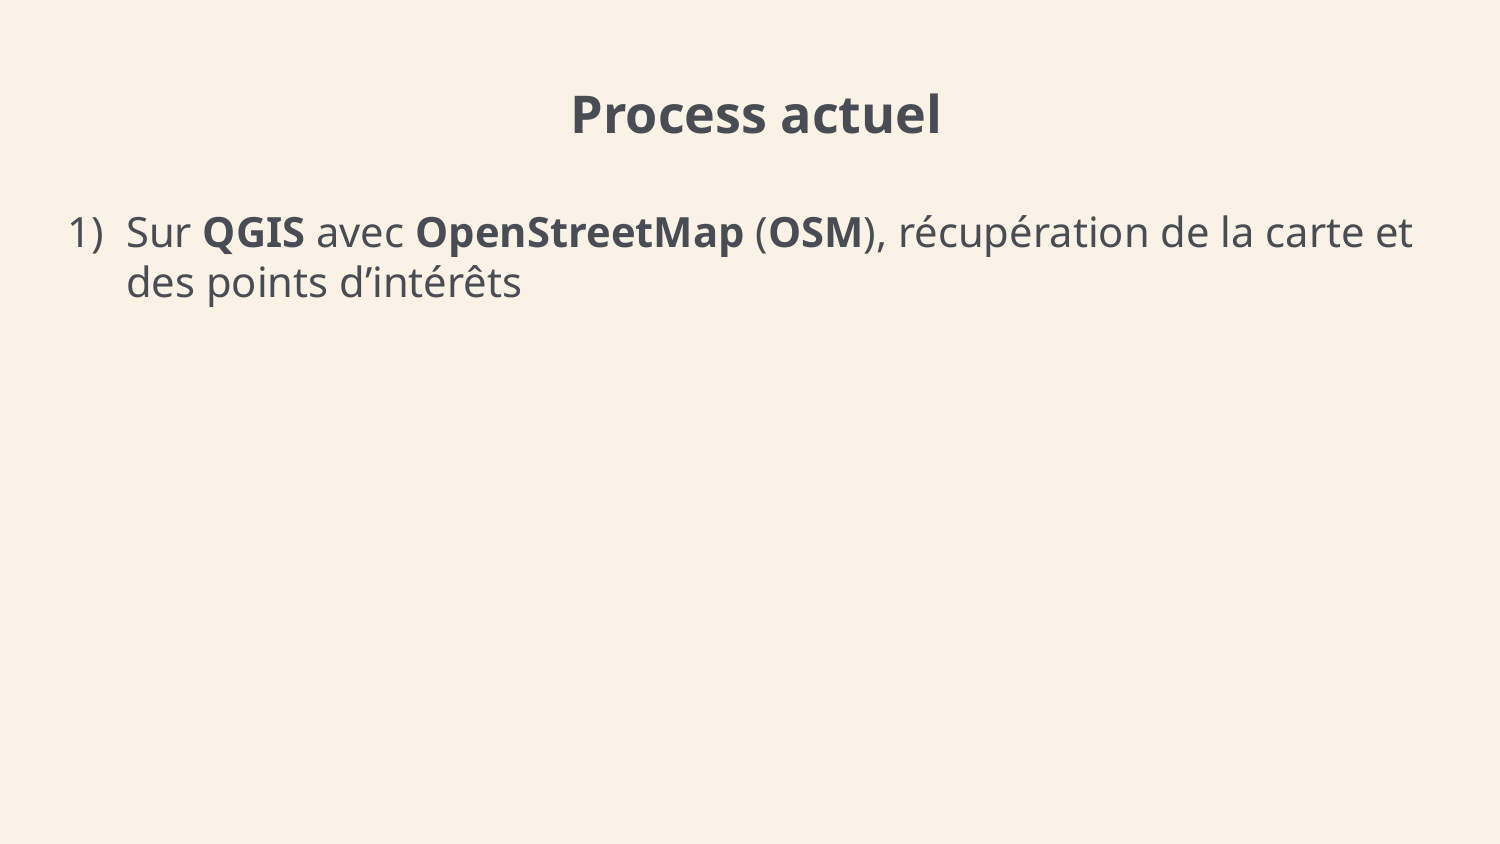

Process actuel
Sur QGIS avec OpenStreetMap (OSM), récupération de la carte et des points d’intérêts